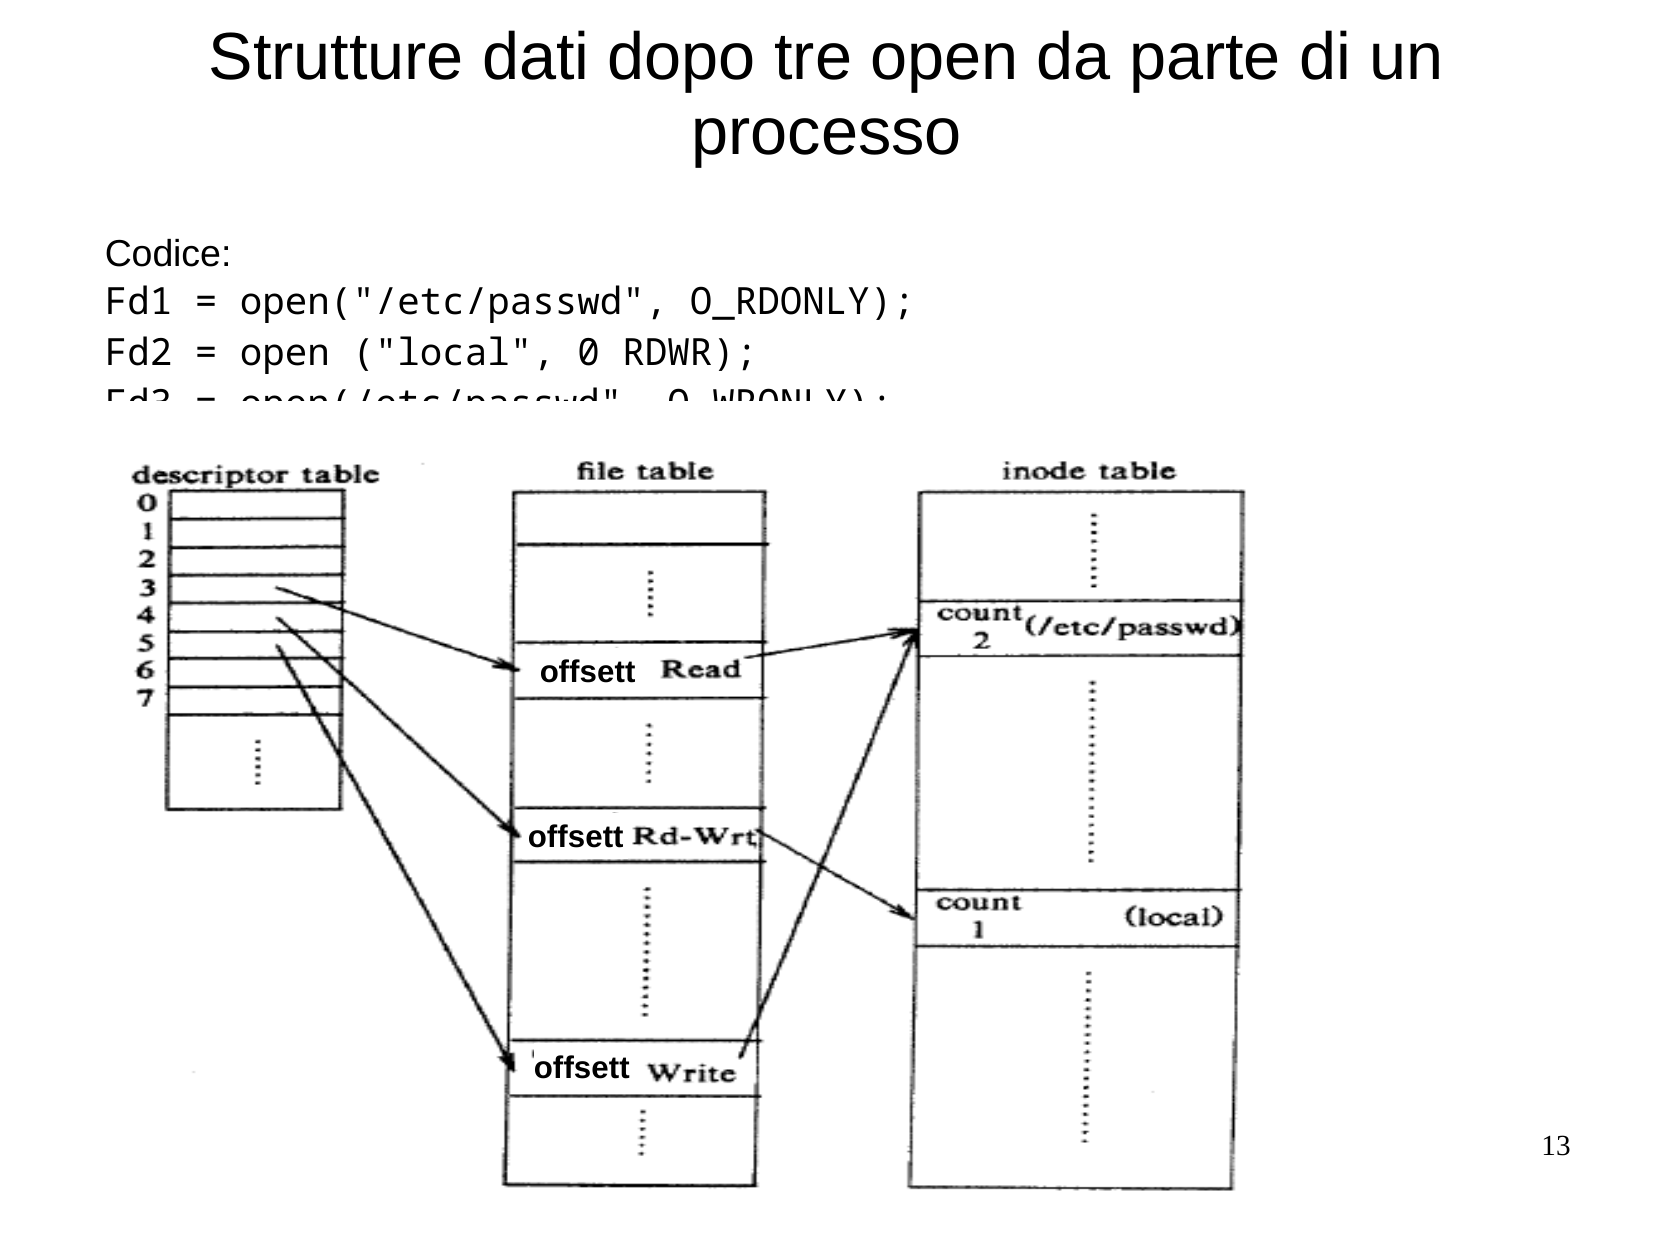

# Strutture dati dopo tre open da parte di un processo
Codice:
Fd1 = open("/etc/passwd", O_RDONLY);
Fd2 = open ("local", 0 RDWR);
Fd3 = open(/etc/passwd", O_WRONLY);
offsett
offsett
offsett
13